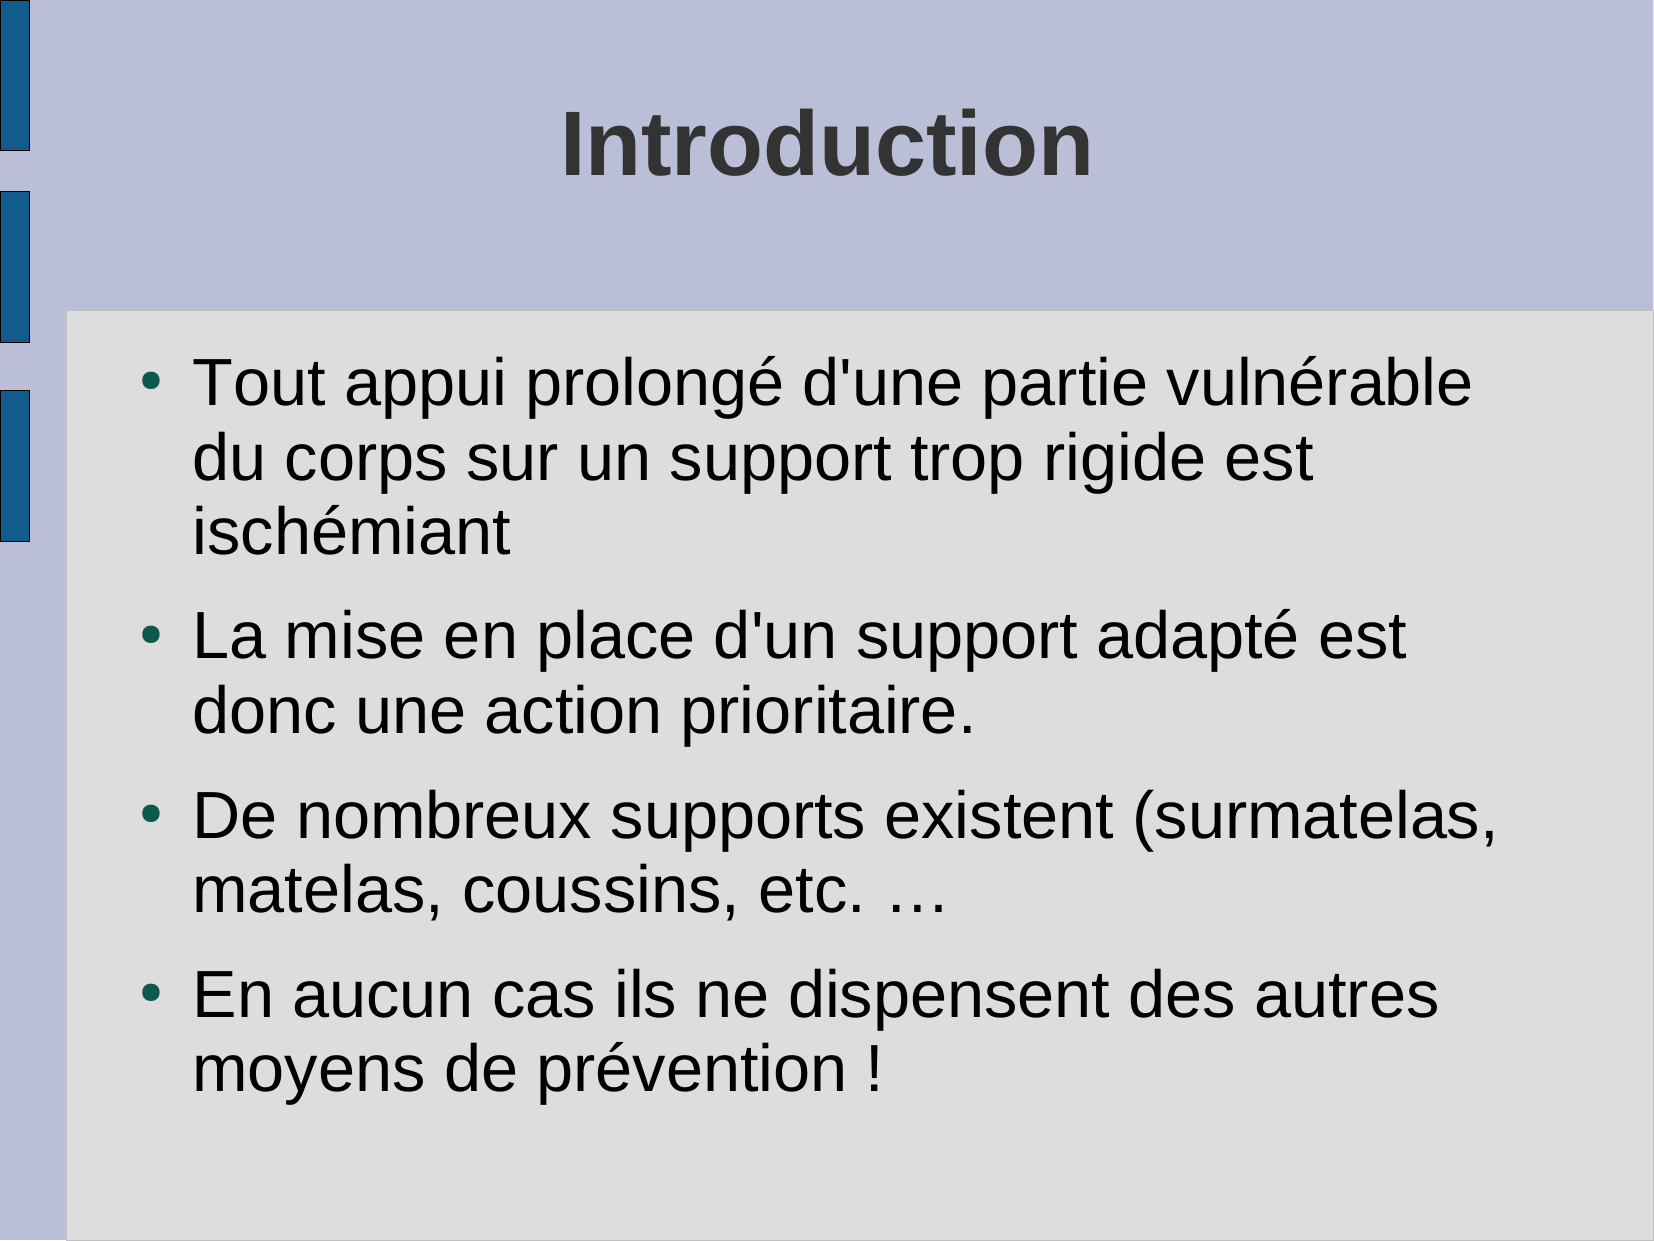

# Introduction
Tout appui prolongé d'une partie vulnérable du corps sur un support trop rigide est ischémiant
La mise en place d'un support adapté est donc une action prioritaire.
De nombreux supports existent (surmatelas, matelas, coussins, etc. …
En aucun cas ils ne dispensent des autres moyens de prévention !